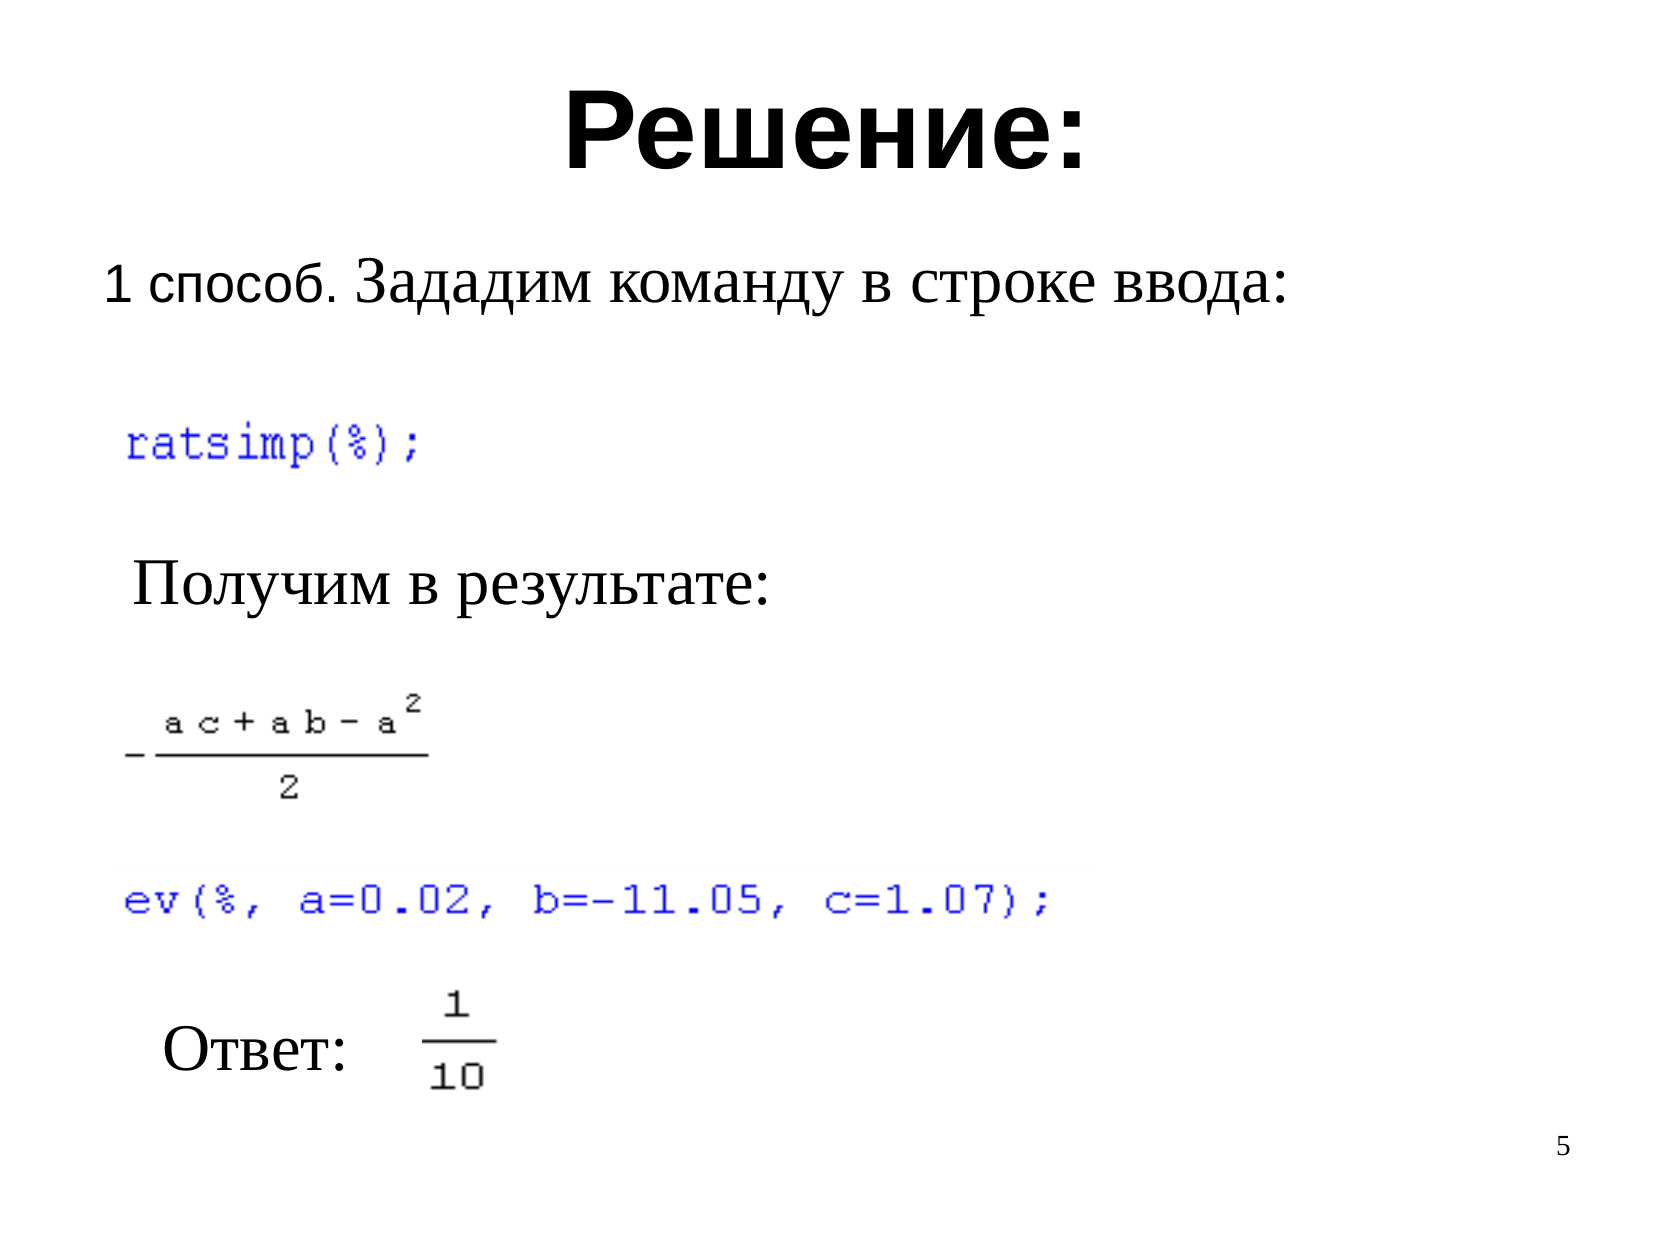

Решение:
1 способ. Зададим команду в строке ввода:
Получим в результате:
Ответ:
5